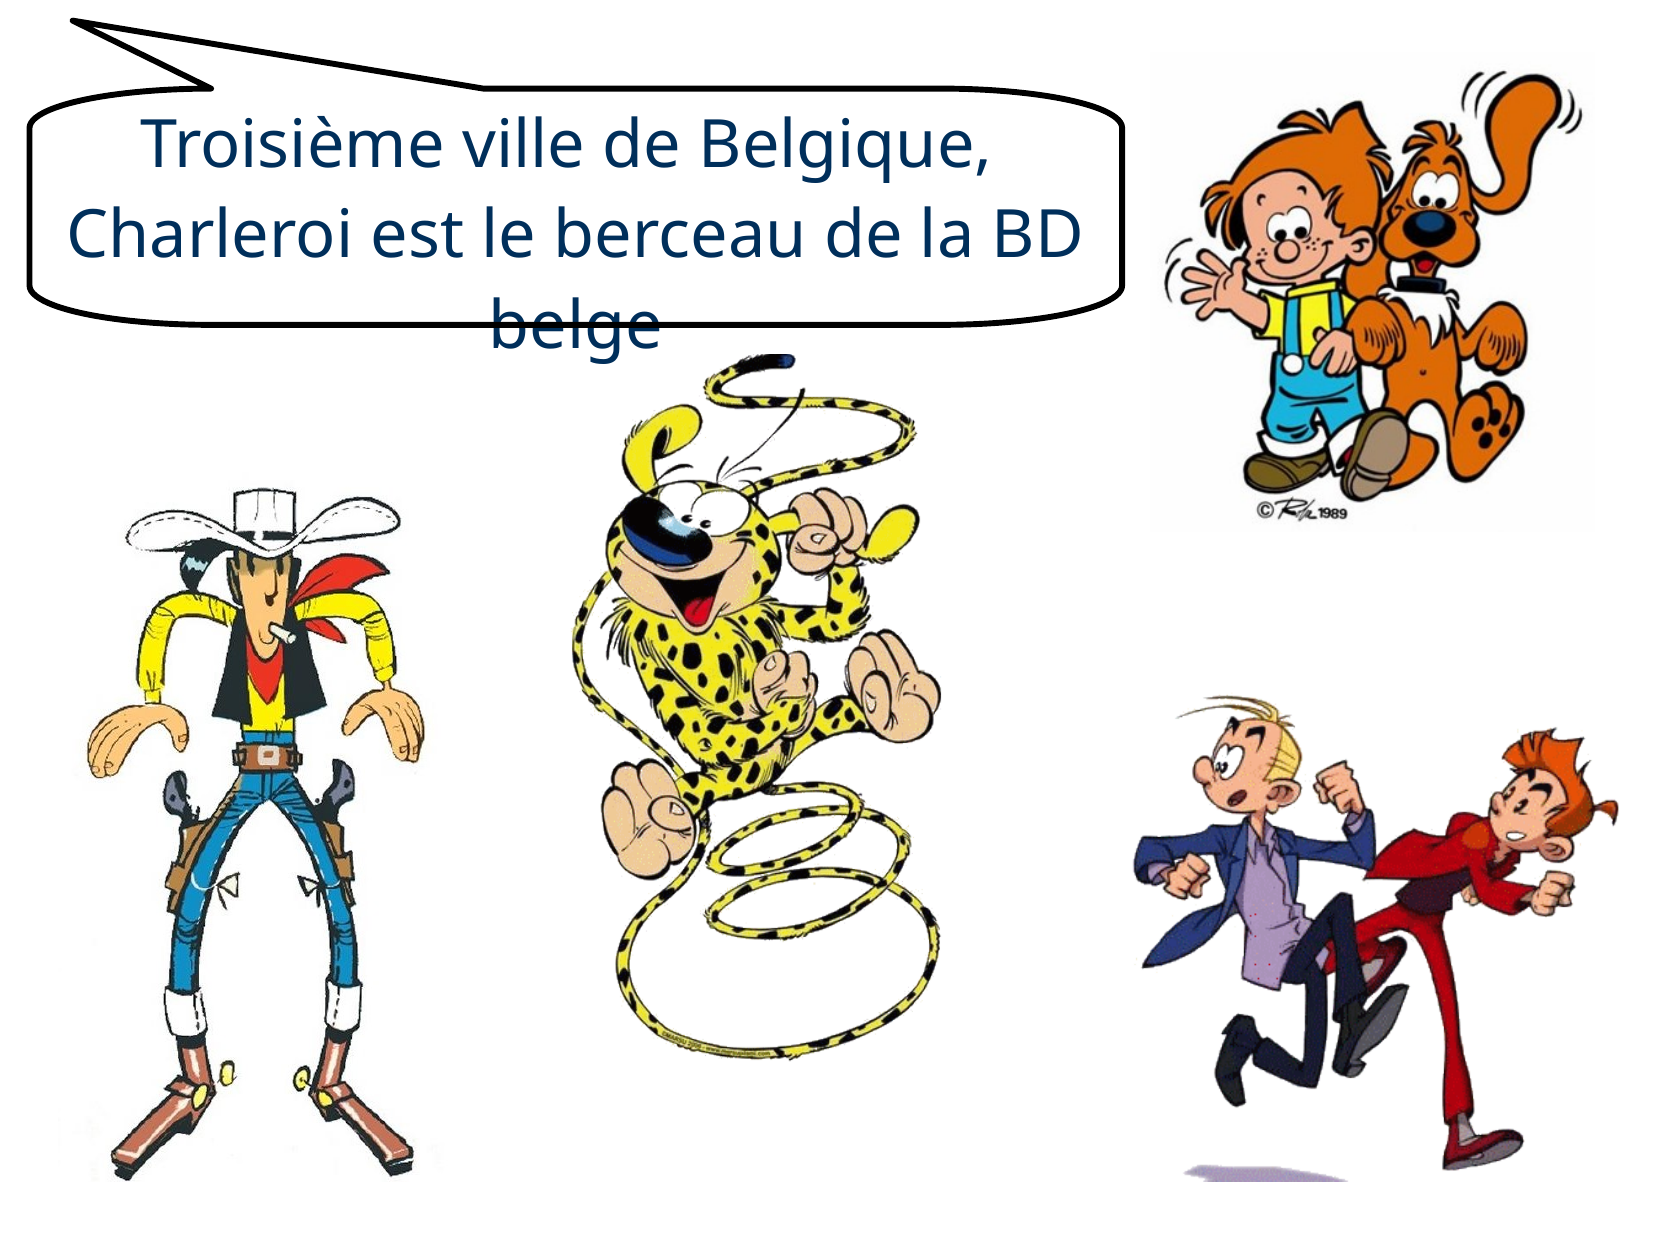

Troisième ville de Belgique,
Charleroi est le berceau de la BD belge